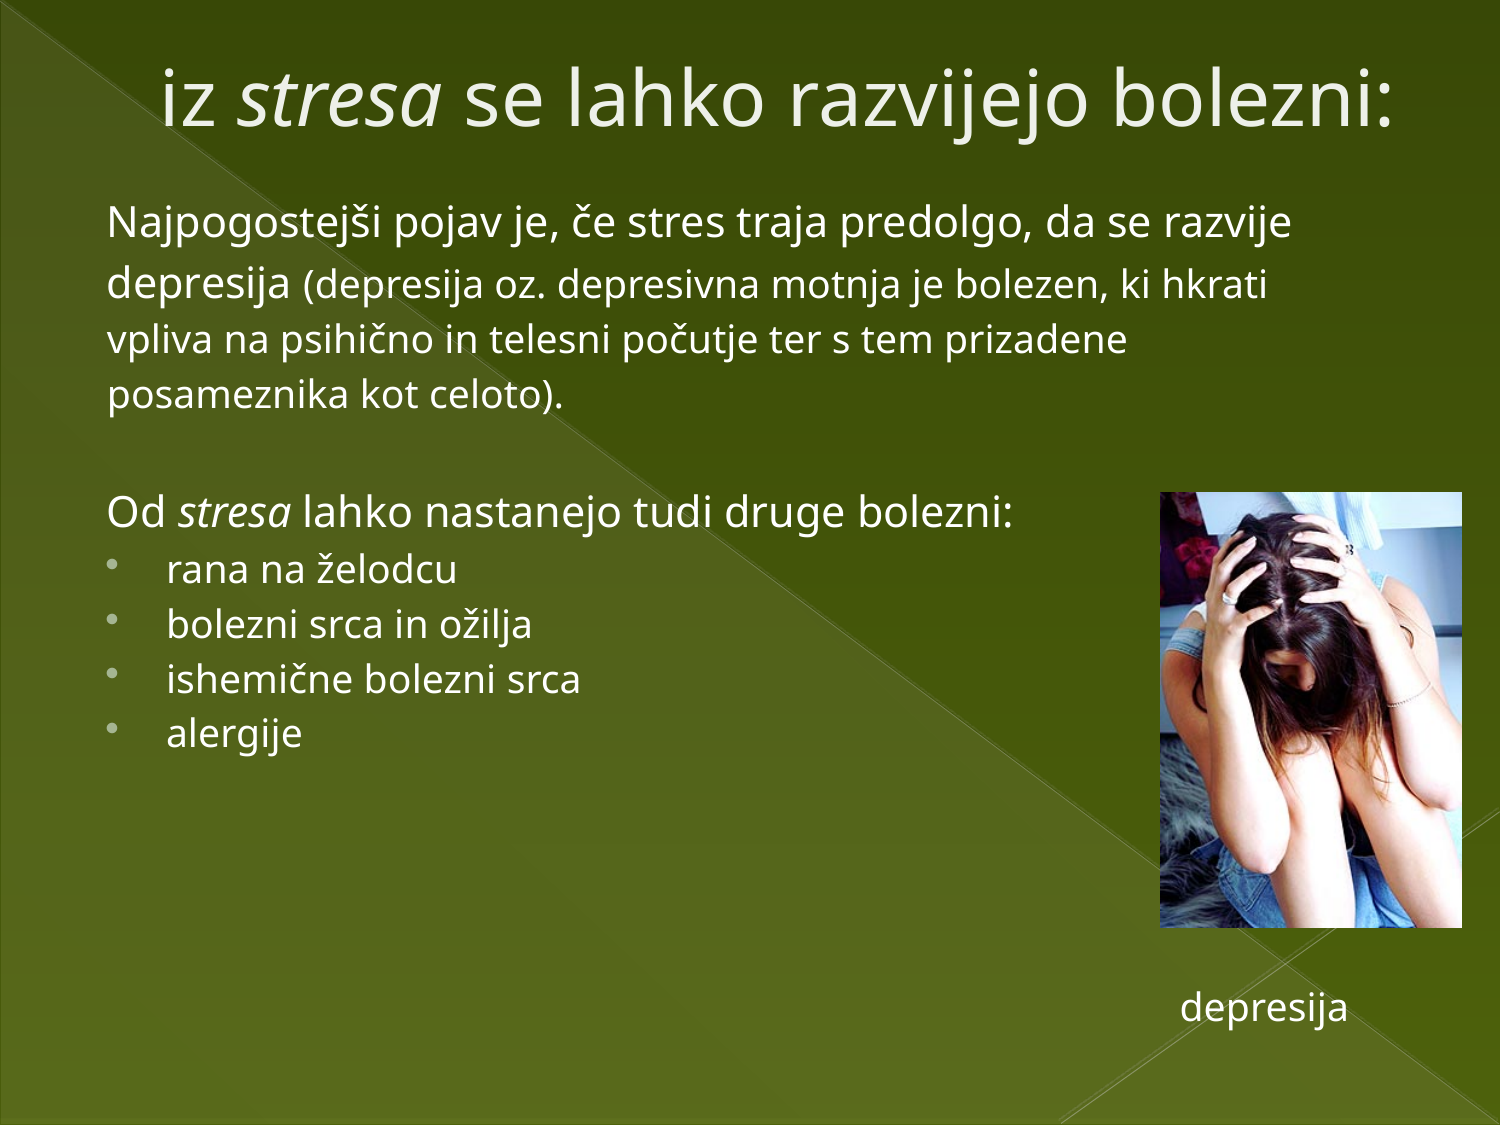

# iz stresa se lahko razvijejo bolezni:
Najpogostejši pojav je, če stres traja predolgo, da se razvije
depresija (depresija oz. depresivna motnja je bolezen, ki hkrati
vpliva na psihično in telesni počutje ter s tem prizadene
posameznika kot celoto).
Od stresa lahko nastanejo tudi druge bolezni:
rana na želodcu
bolezni srca in ožilja
ishemične bolezni srca
alergije
 depresija